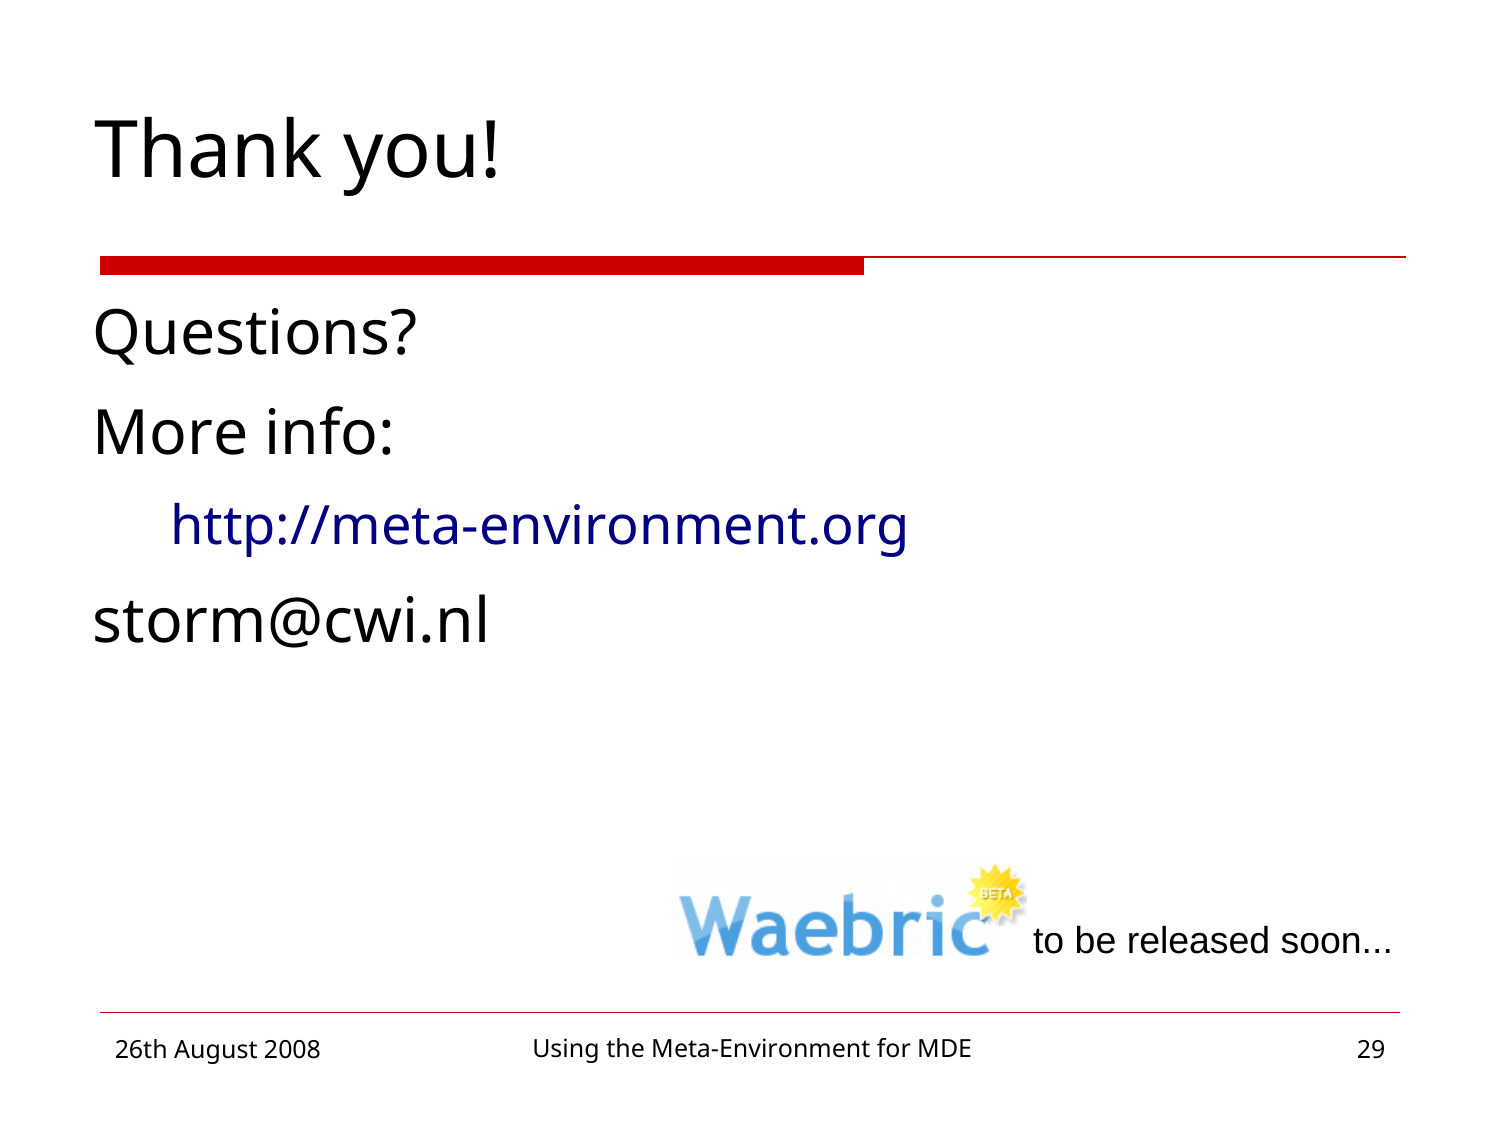

# Thank you!
Questions?
More info:
http://meta-environment.org
storm@cwi.nl
to be released soon...
Using the Meta-Environment for MDE
26th August 2008
29